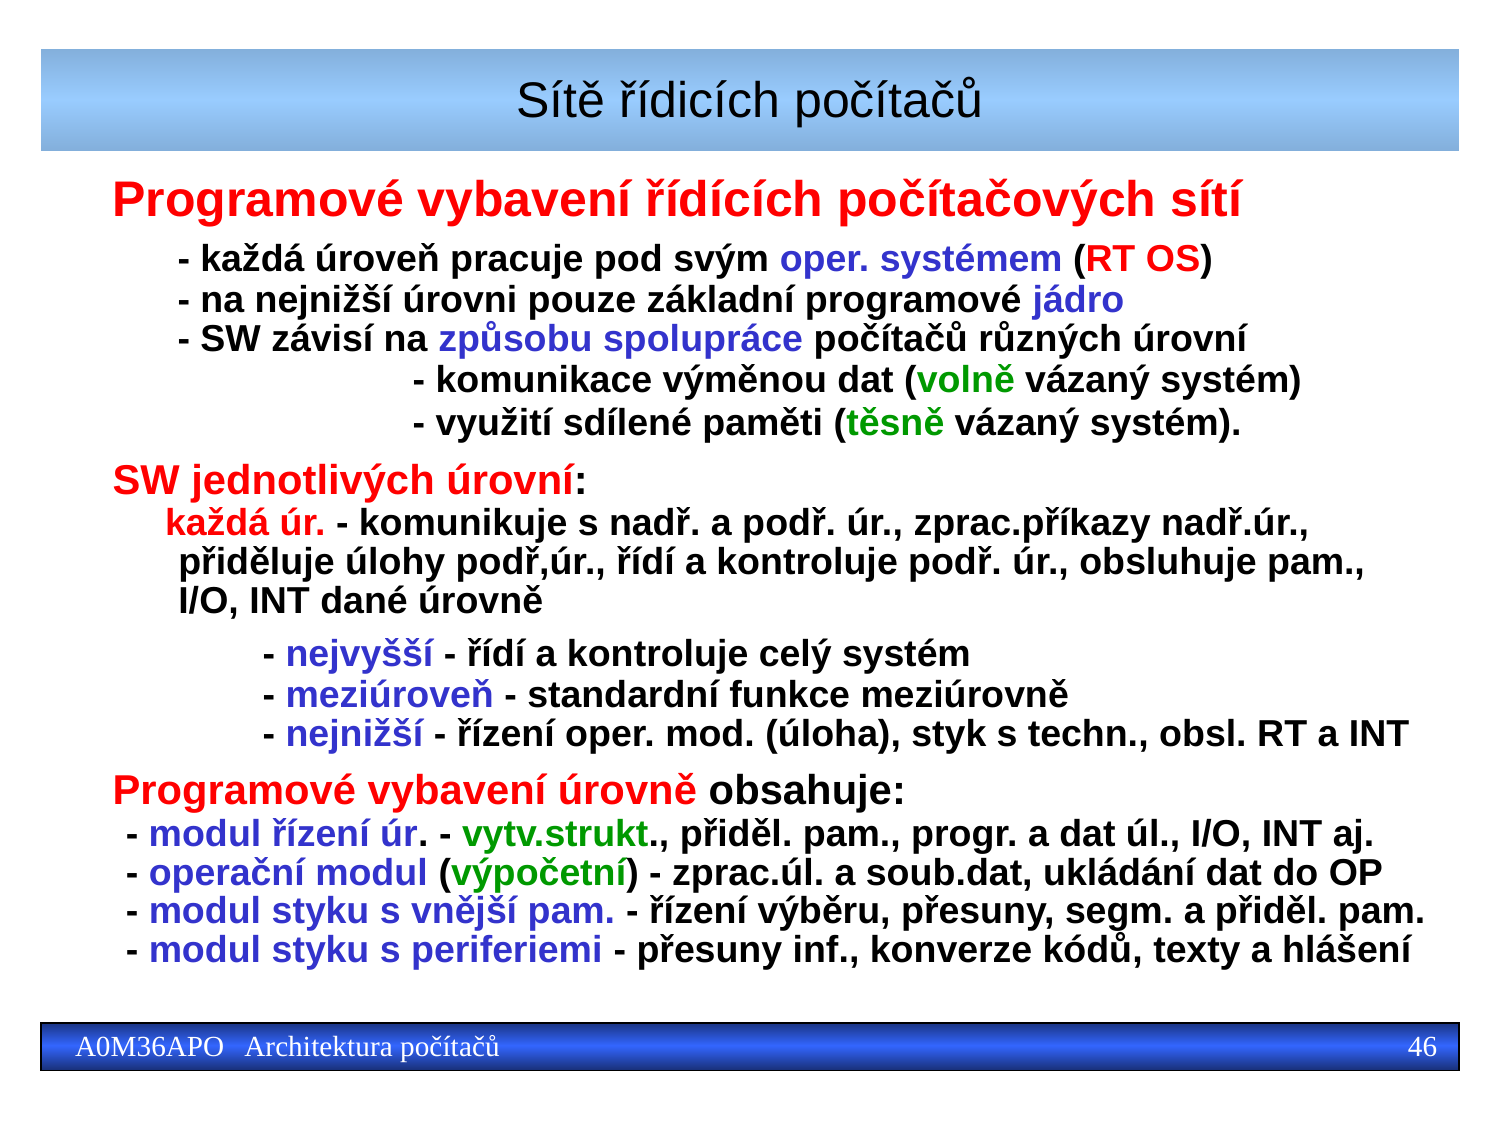

# Sítě řídicích počítačů
Programové vybavení řídících počítačových sítí
- každá úroveň pracuje pod svým oper. systémem (RT OS)
- na nejnižší úrovni pouze základní programové jádro
- SW závisí na způsobu spolupráce počítačů různých úrovní
		- komunikace výměnou dat (volně vázaný systém)
		- využití sdílené paměti (těsně vázaný systém).
SW jednotlivých úrovní:
 každá úr. - komunikuje s nadř. a podř. úr., zprac.příkazy nadř.úr.,
 přiděluje úlohy podř,úr., řídí a kontroluje podř. úr., obsluhuje pam.,
 I/O, INT dané úrovně
	- nejvyšší - řídí a kontroluje celý systém
	- meziúroveň - standardní funkce meziúrovně
	- nejnižší - řízení oper. mod. (úloha), styk s techn., obsl. RT a INT
Programové vybavení úrovně obsahuje:
- modul řízení úr. - vytv.strukt., přiděl. pam., progr. a dat úl., I/O, INT aj.
- operační modul (výpočetní) - zprac.úl. a soub.dat, ukládání dat do OP
- modul styku s vnější pam. - řízení výběru, přesuny, segm. a přiděl. pam.
- modul styku s periferiemi - přesuny inf., konverze kódů, texty a hlášení
A0M36APO Architektura počítačů
46